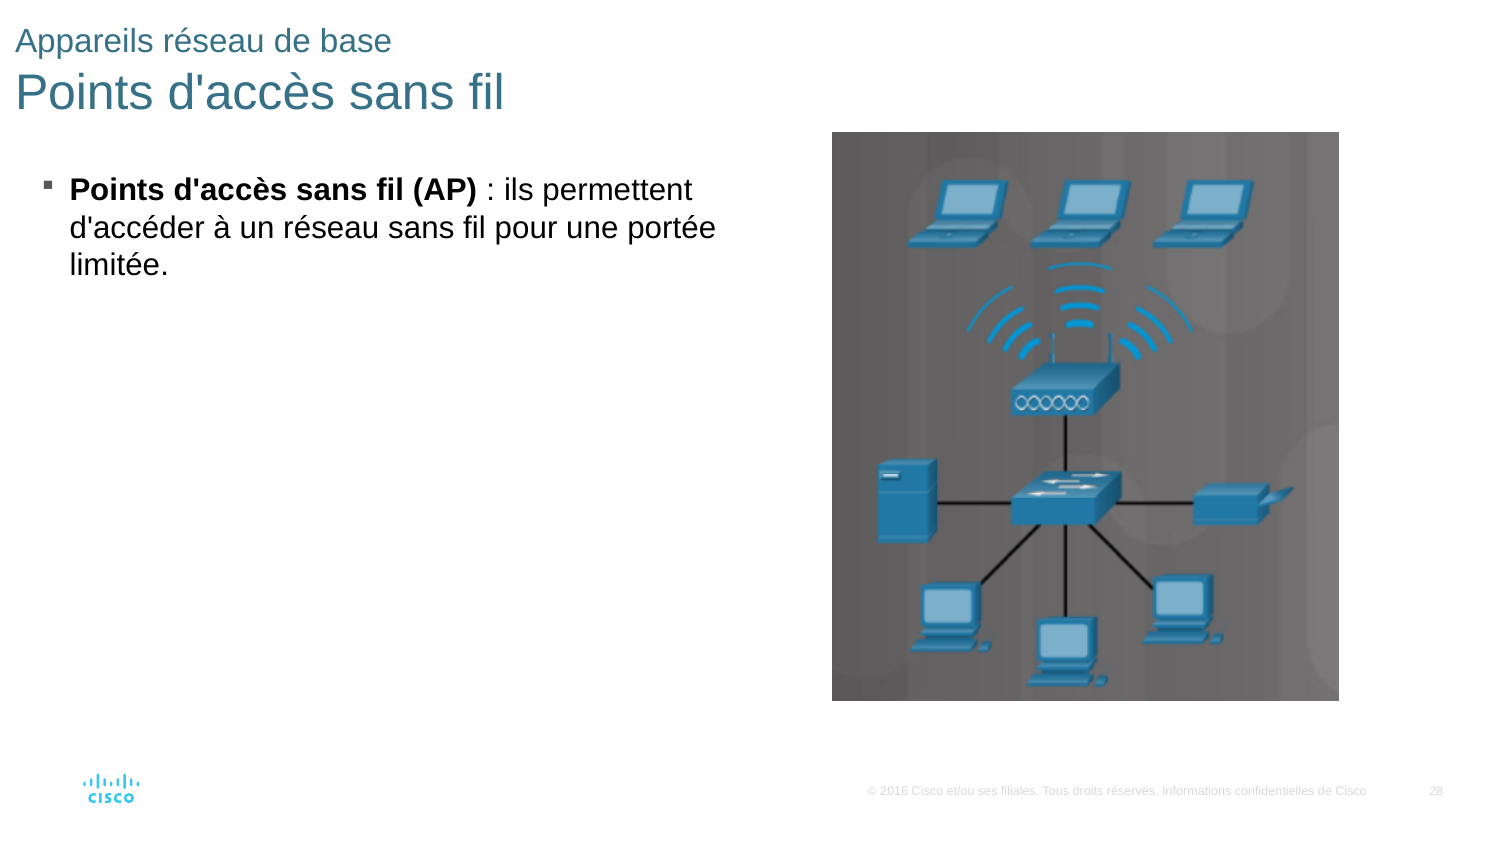

Appareils réseau de base
Points d'accès sans fil
# Points d'accès sans fil (AP) : ils permettent d'accéder à un réseau sans fil pour une portée limitée.